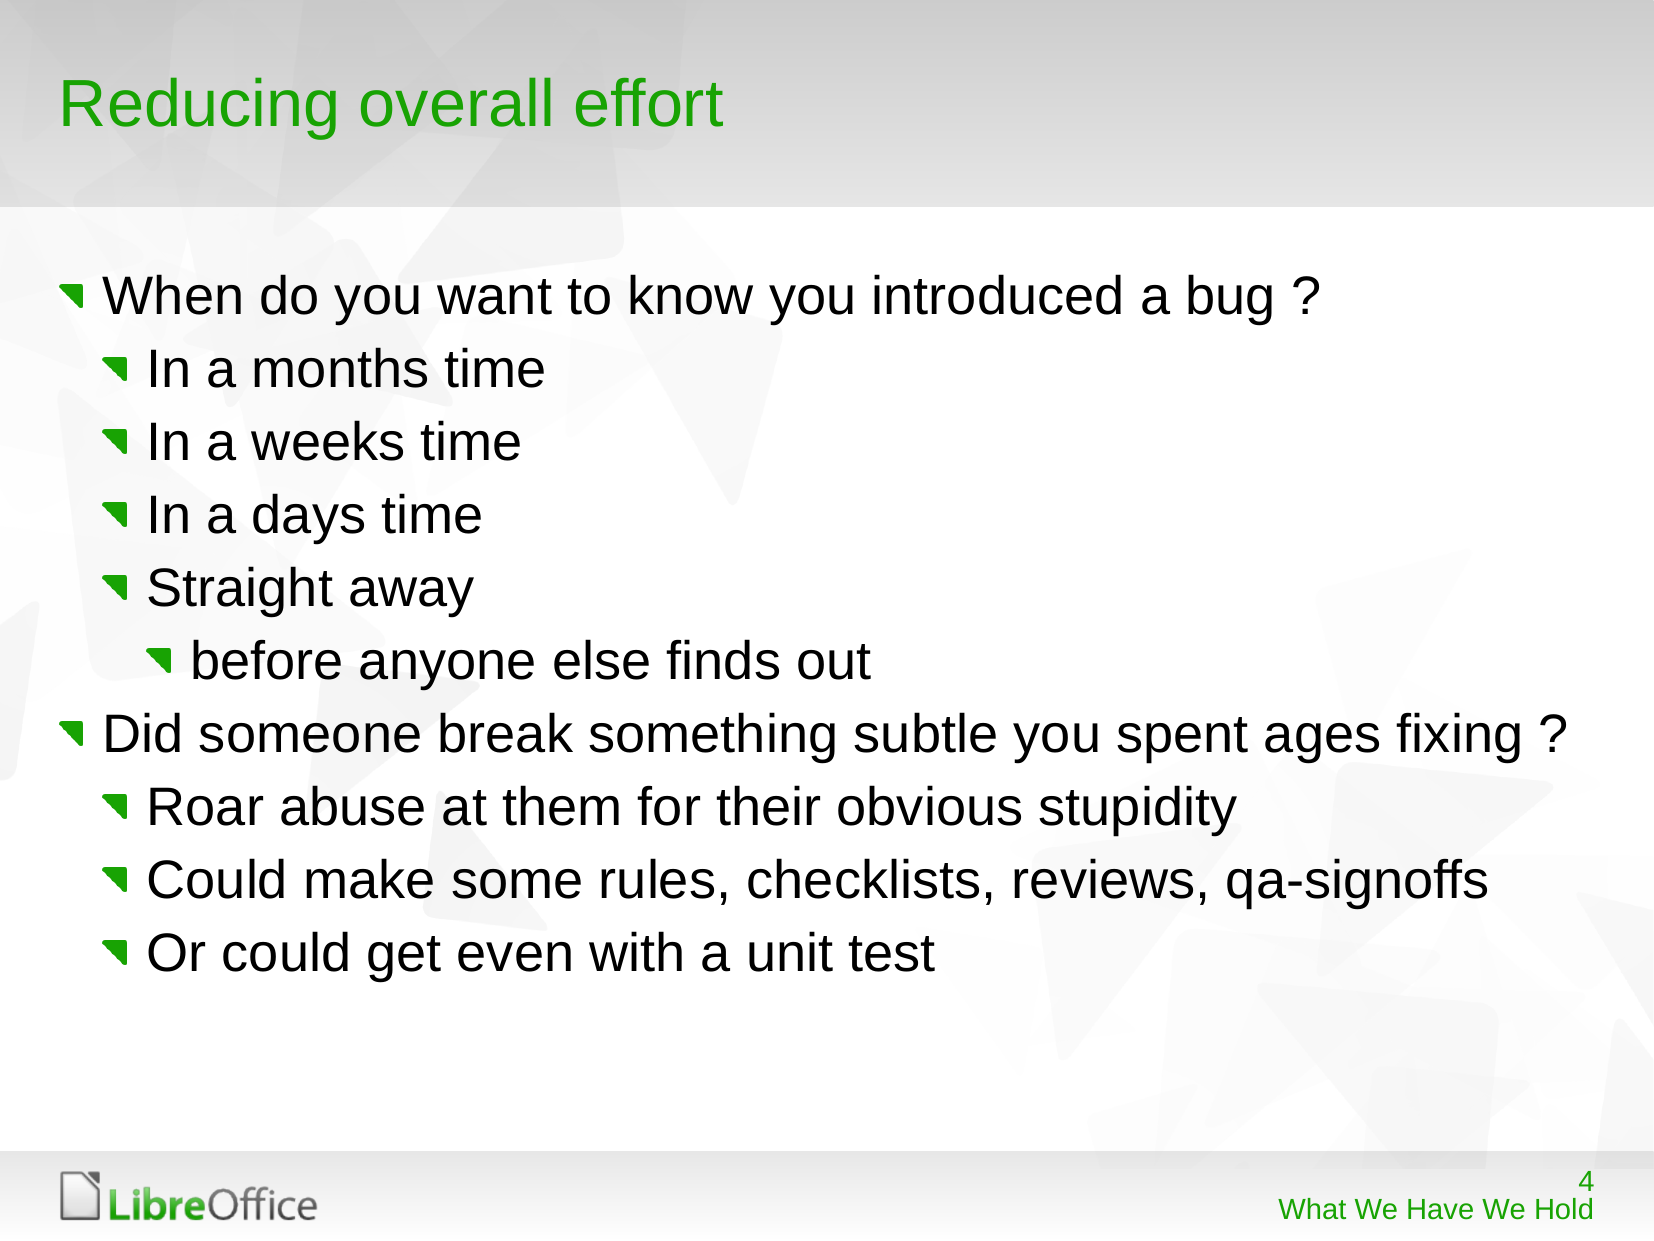

# Reducing overall effort
When do you want to know you introduced a bug ?
In a months time
In a weeks time
In a days time
Straight away
before anyone else finds out
Did someone break something subtle you spent ages fixing ?
Roar abuse at them for their obvious stupidity
Could make some rules, checklists, reviews, qa-signoffs
Or could get even with a unit test
4
What We Have We Hold